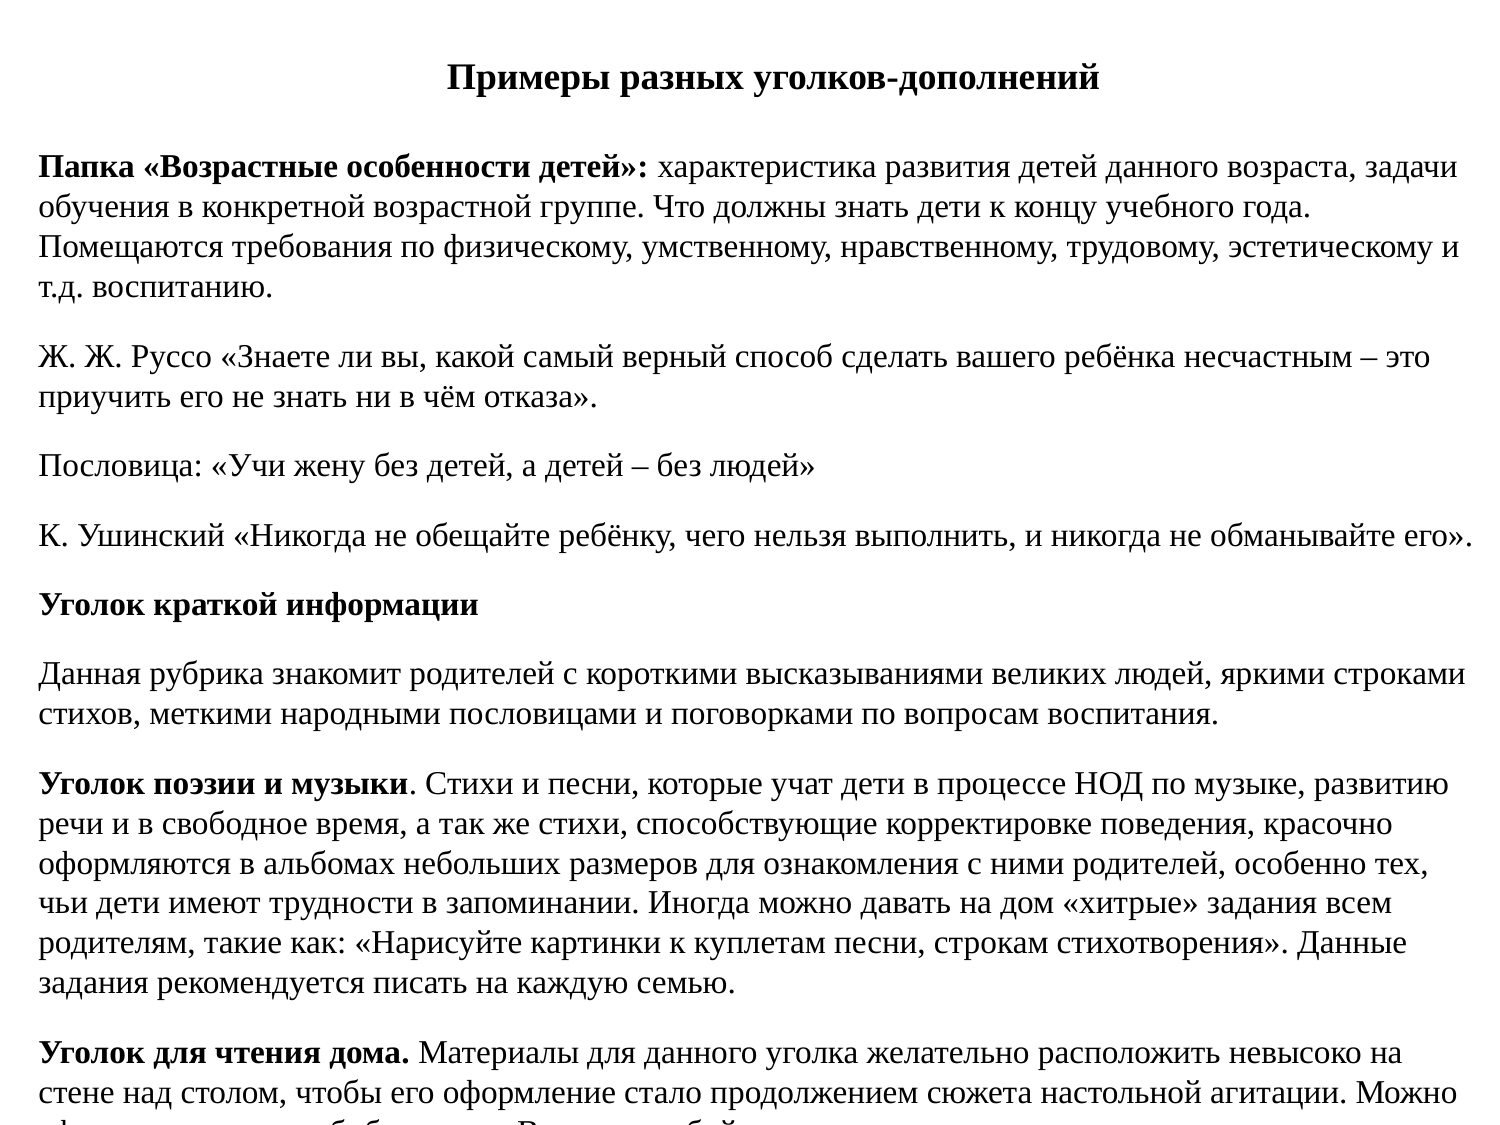

Примеры разных уголков-дополнений
#
Папка «Возрастные особенности детей»: характеристика развития детей данного возраста, задачи обучения в конкретной возрастной группе. Что должны знать дети к концу учебного года. Помещаются требования по физическому, умственному, нравственному, трудовому, эстетическому и т.д. воспитанию.
Ж. Ж. Руссо «Знаете ли вы, какой самый верный способ сделать вашего ребёнка несчастным – это приучить его не знать ни в чём отказа».
Пословица: «Учи жену без детей, а детей – без людей»
К. Ушинский «Никогда не обещайте ребёнку, чего нельзя выполнить, и никогда не обманывайте его».
Уголок краткой информации
Данная рубрика знакомит родителей с короткими высказываниями великих людей, яркими строками стихов, меткими народными пословицами и поговорками по вопросам воспитания.
Уголок поэзии и музыки. Стихи и песни, которые учат дети в процессе НОД по музыке, развитию речи и в свободное время, а так же стихи, способствующие корректировке поведения, красочно оформляются в альбомах небольших размеров для ознакомления с ними родителей, особенно тех, чьи дети имеют трудности в запоминании. Иногда можно давать на дом «хитрые» задания всем родителям, такие как: «Нарисуйте картинки к куплетам песни, строкам стихотворения». Данные задания рекомендуется писать на каждую семью.
Уголок для чтения дома. Материалы для данного уголка желательно расположить невысоко на стене над столом, чтобы его оформление стало продолжением сюжета настольной агитации. Можно сформировать мини библиотеку «Возьми с собой прочитать».